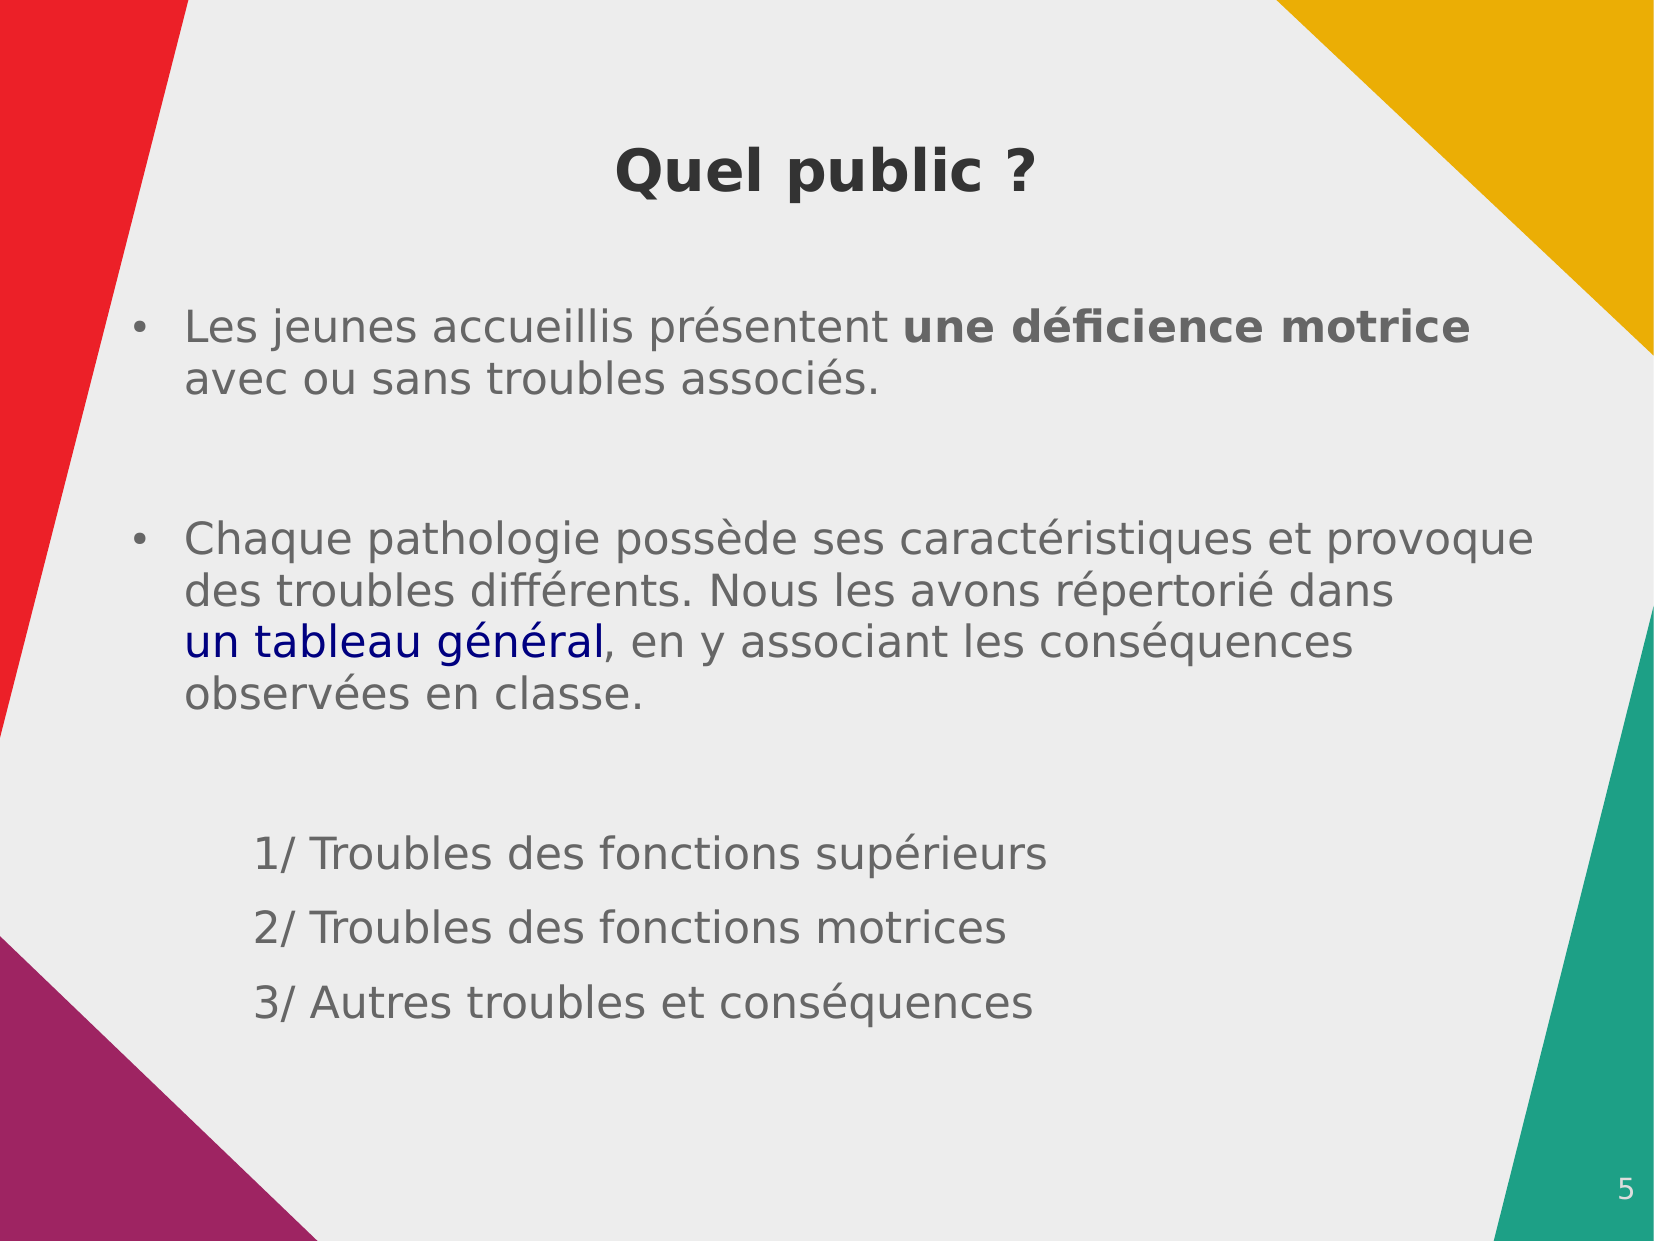

# Quel public ?
Les jeunes accueillis présentent une déficience motrice avec ou sans troubles associés.
Chaque pathologie possède ses caractéristiques et provoque des troubles différents. Nous les avons répertorié dans un tableau général, en y associant les conséquences observées en classe.
1/ Troubles des fonctions supérieurs
2/ Troubles des fonctions motrices
3/ Autres troubles et conséquences
5